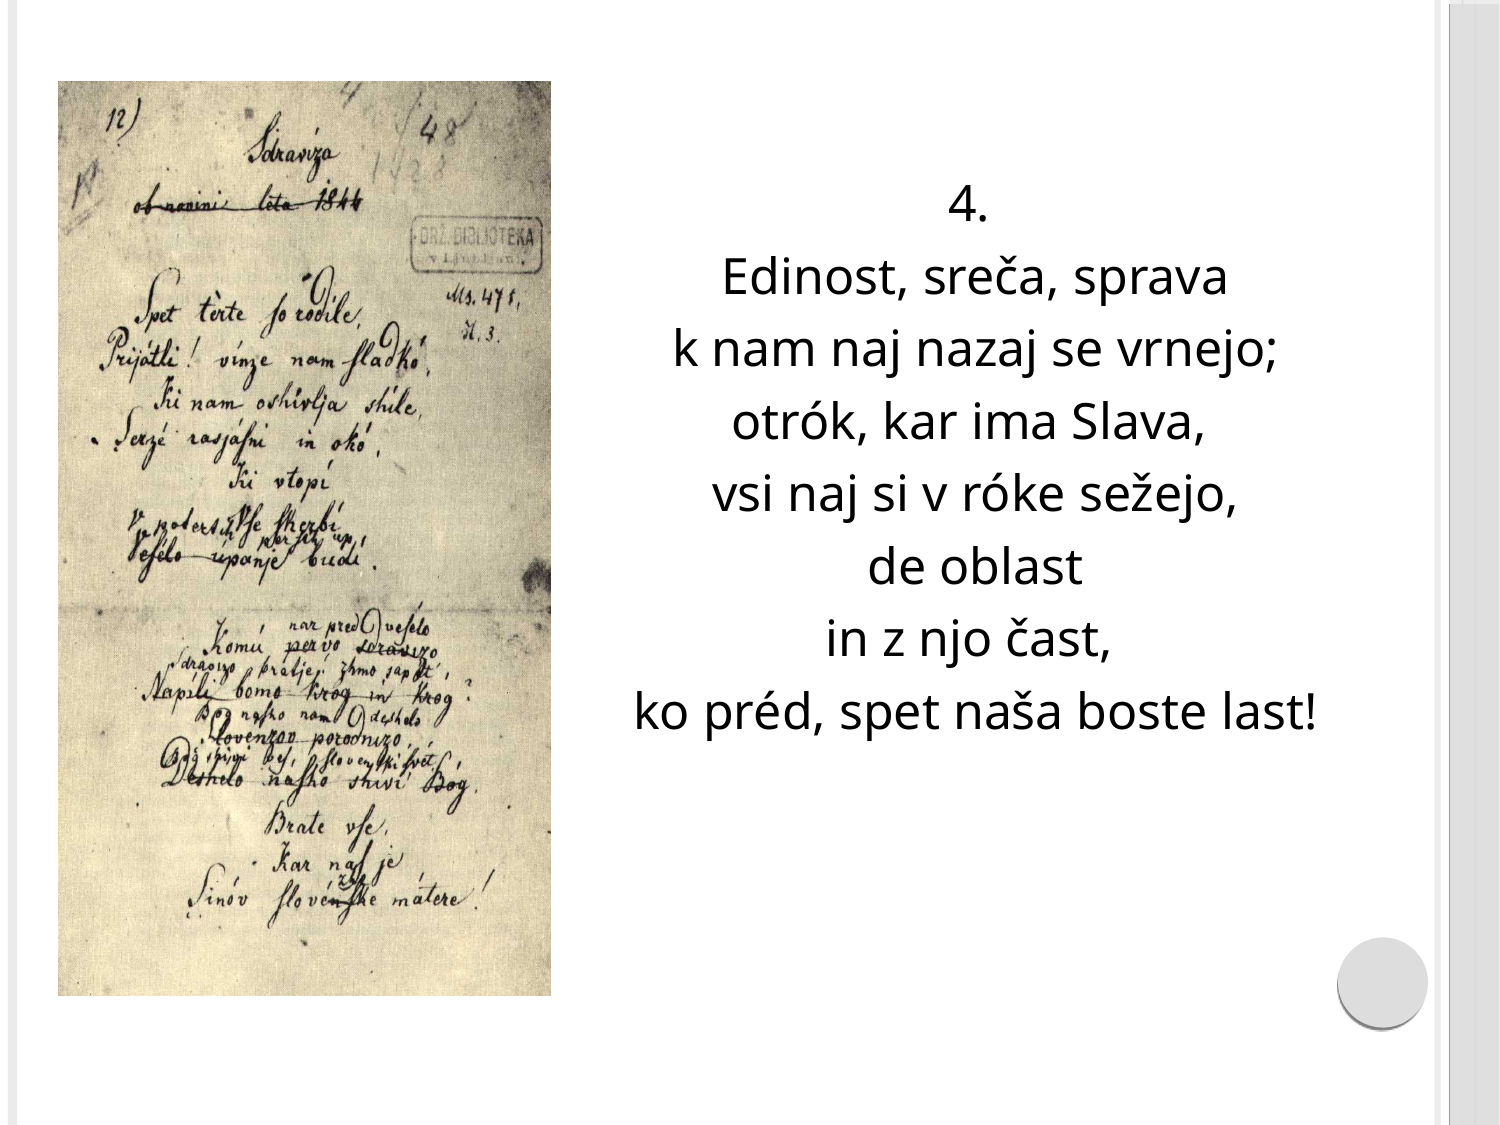

# 4.
Edinost, sreča, sprava
 k nam naj nazaj se vrnejo;
otrók, kar ima Slava,
vsi naj si v róke sežejo,
 de oblast
in z njo čast,
ko préd, spet naša boste last!